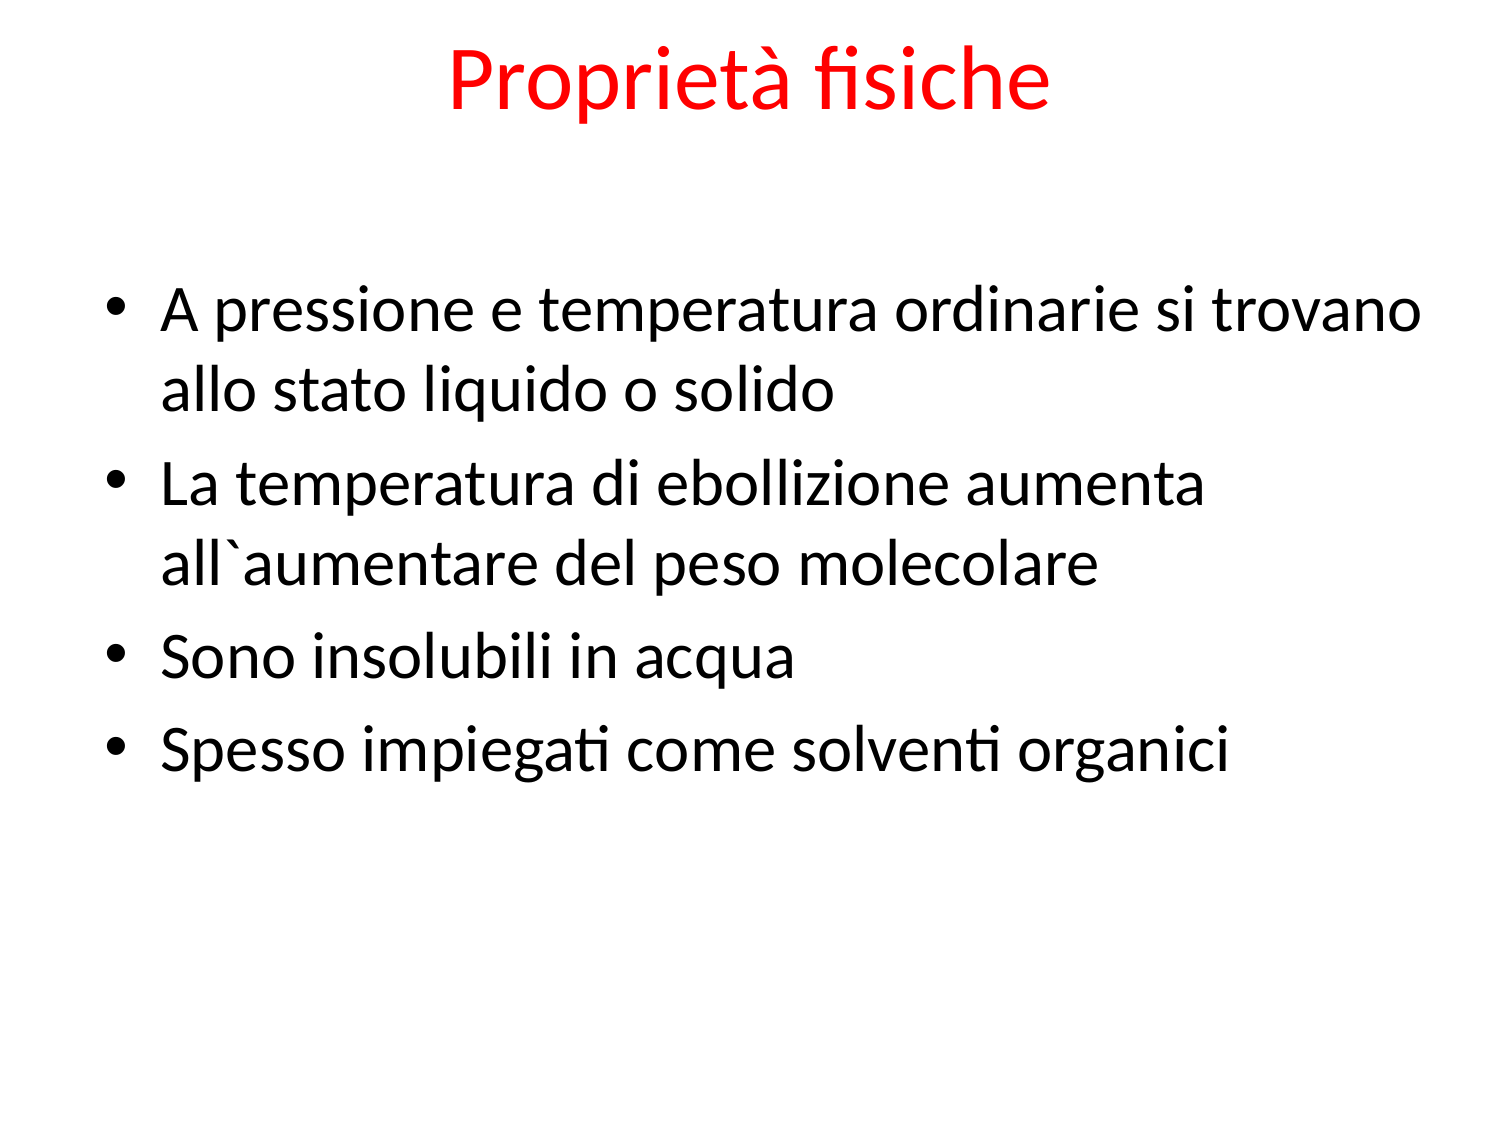

# Proprietà fisiche
A pressione e temperatura ordinarie si trovano allo stato liquido o solido
La temperatura di ebollizione aumenta all`aumentare del peso molecolare
Sono insolubili in acqua
Spesso impiegati come solventi organici